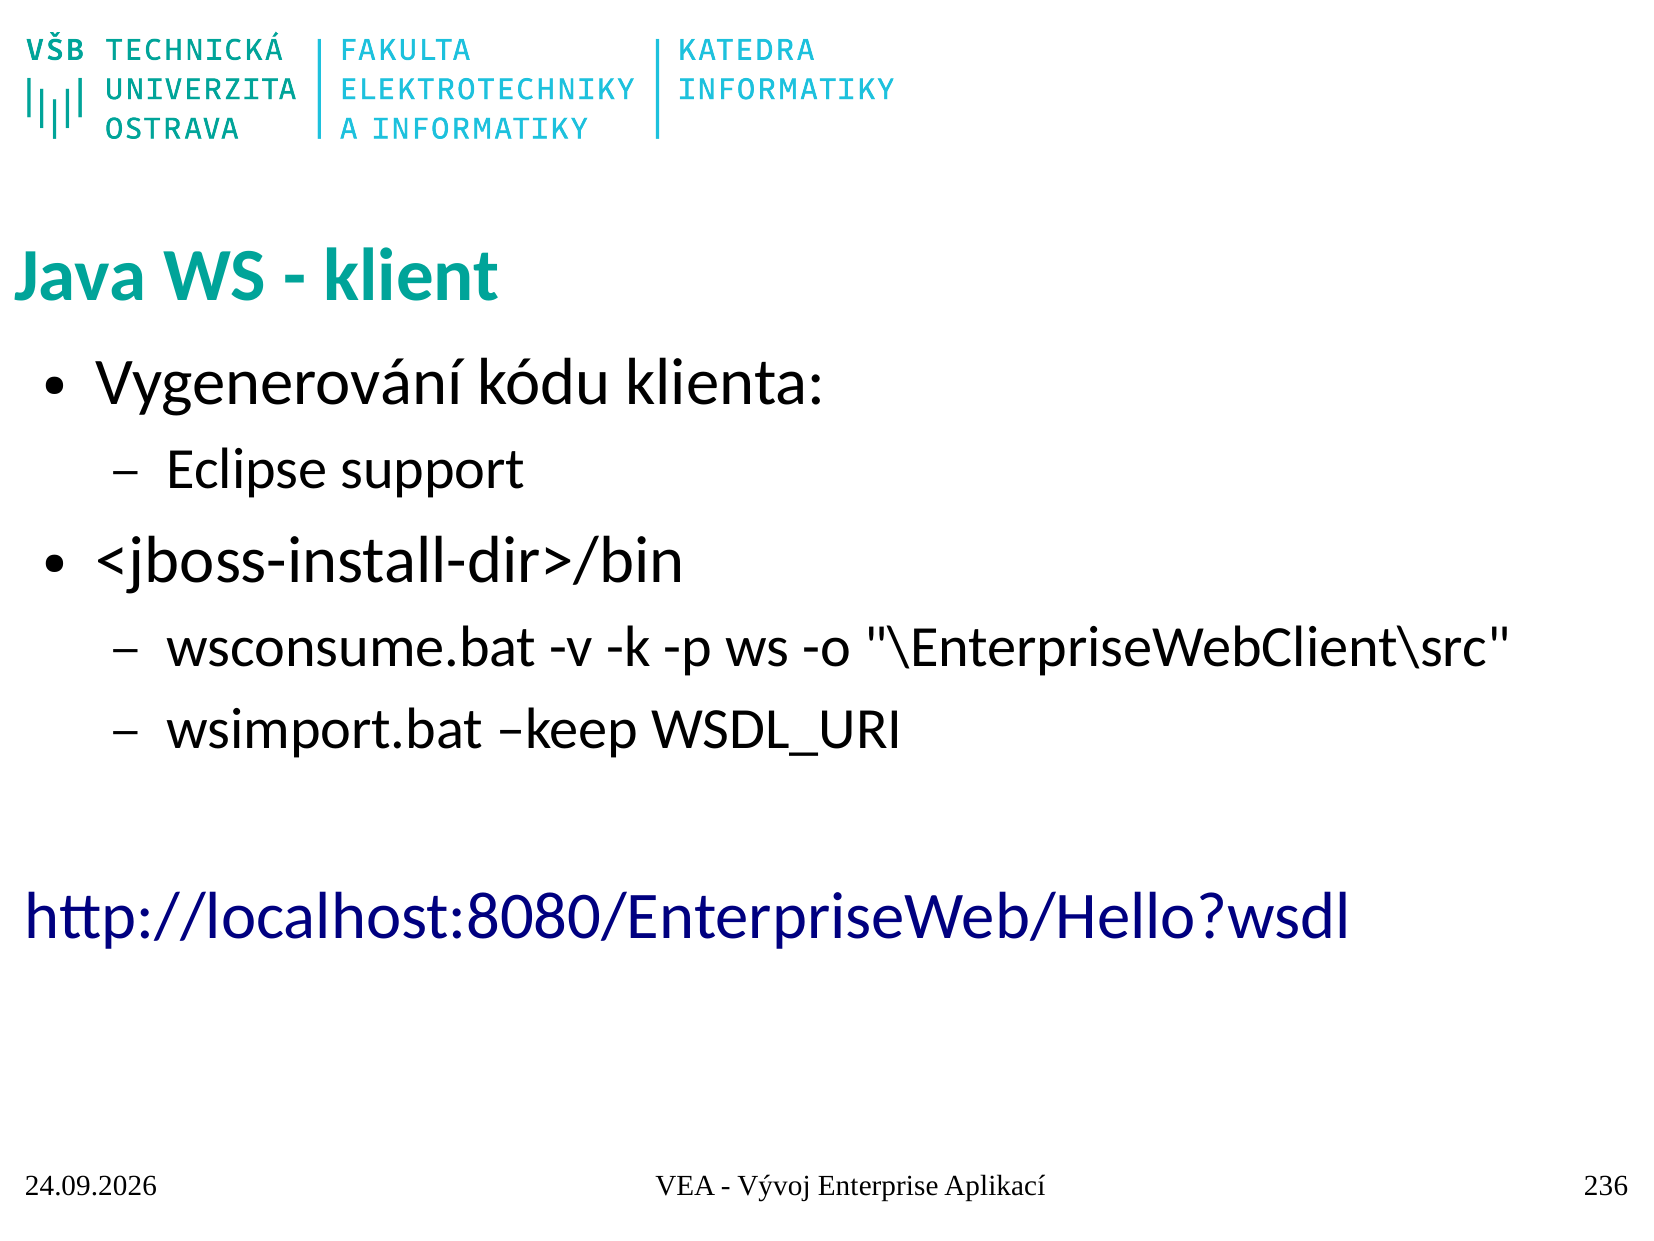

Java WS - klient
# Vygenerování kódu klienta:
Eclipse support
<jboss-install-dir>/bin
wsconsume.bat -v -k -p ws -o "\EnterpriseWebClient\src"
wsimport.bat –keep WSDL_URI
http://localhost:8080/EnterpriseWeb/Hello?wsdl
VEA - Vývoj Enterprise Aplikací
236